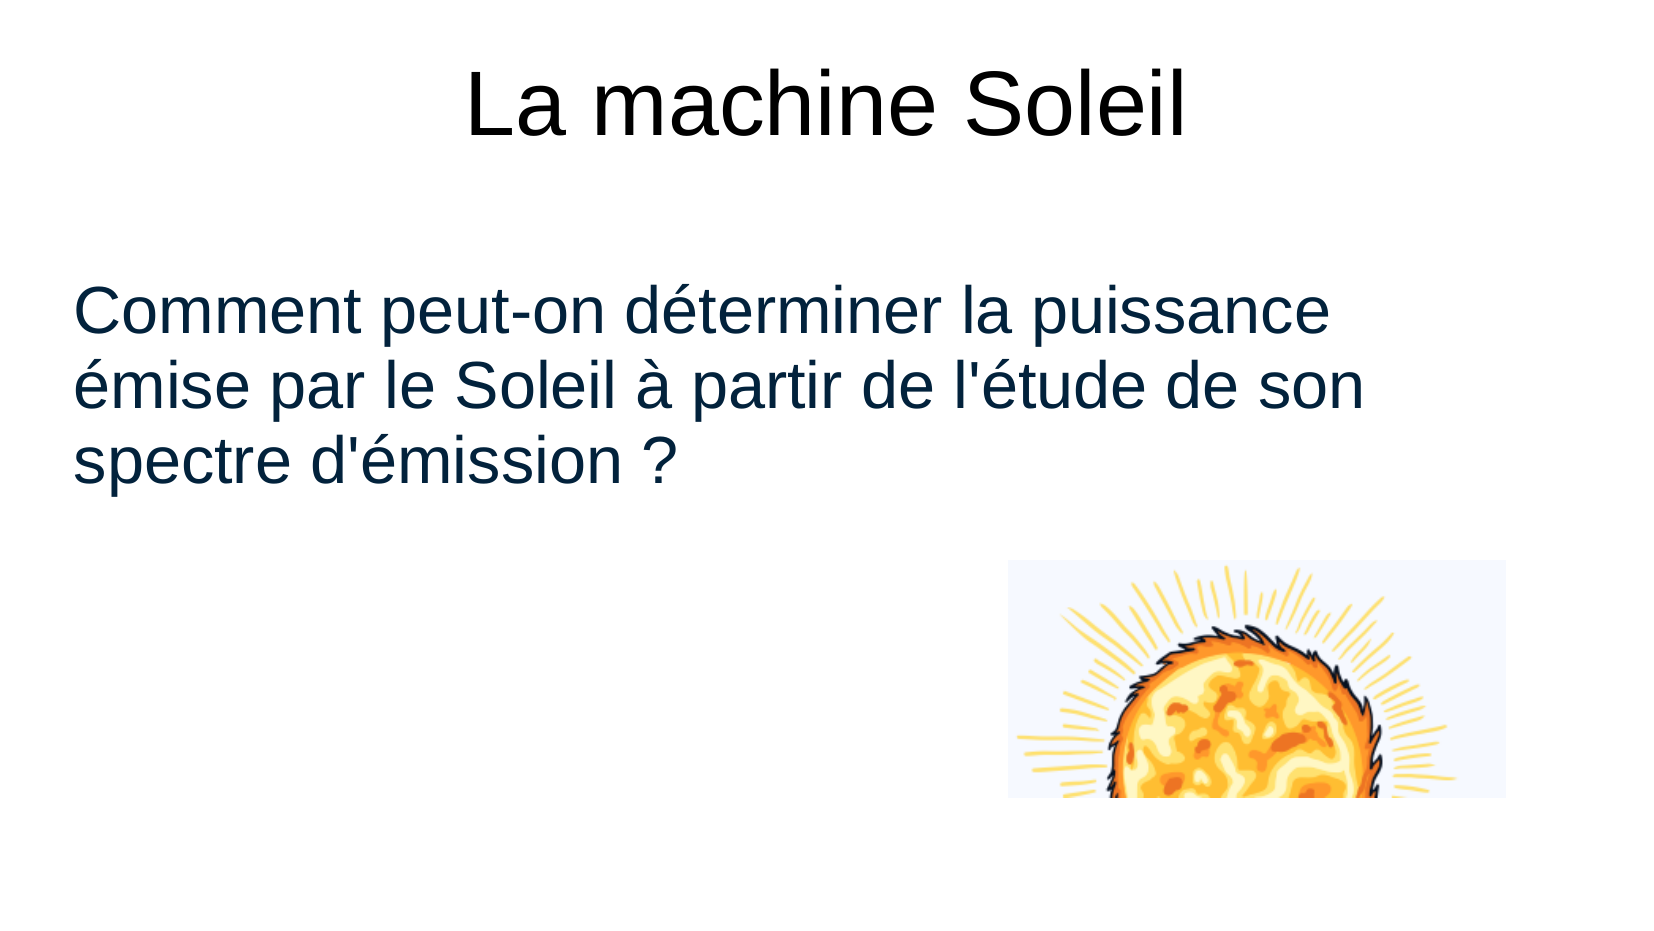

# La machine Soleil
Comment peut-on déterminer la puissance émise par le Soleil à partir de l'étude de son spectre d'émission ?